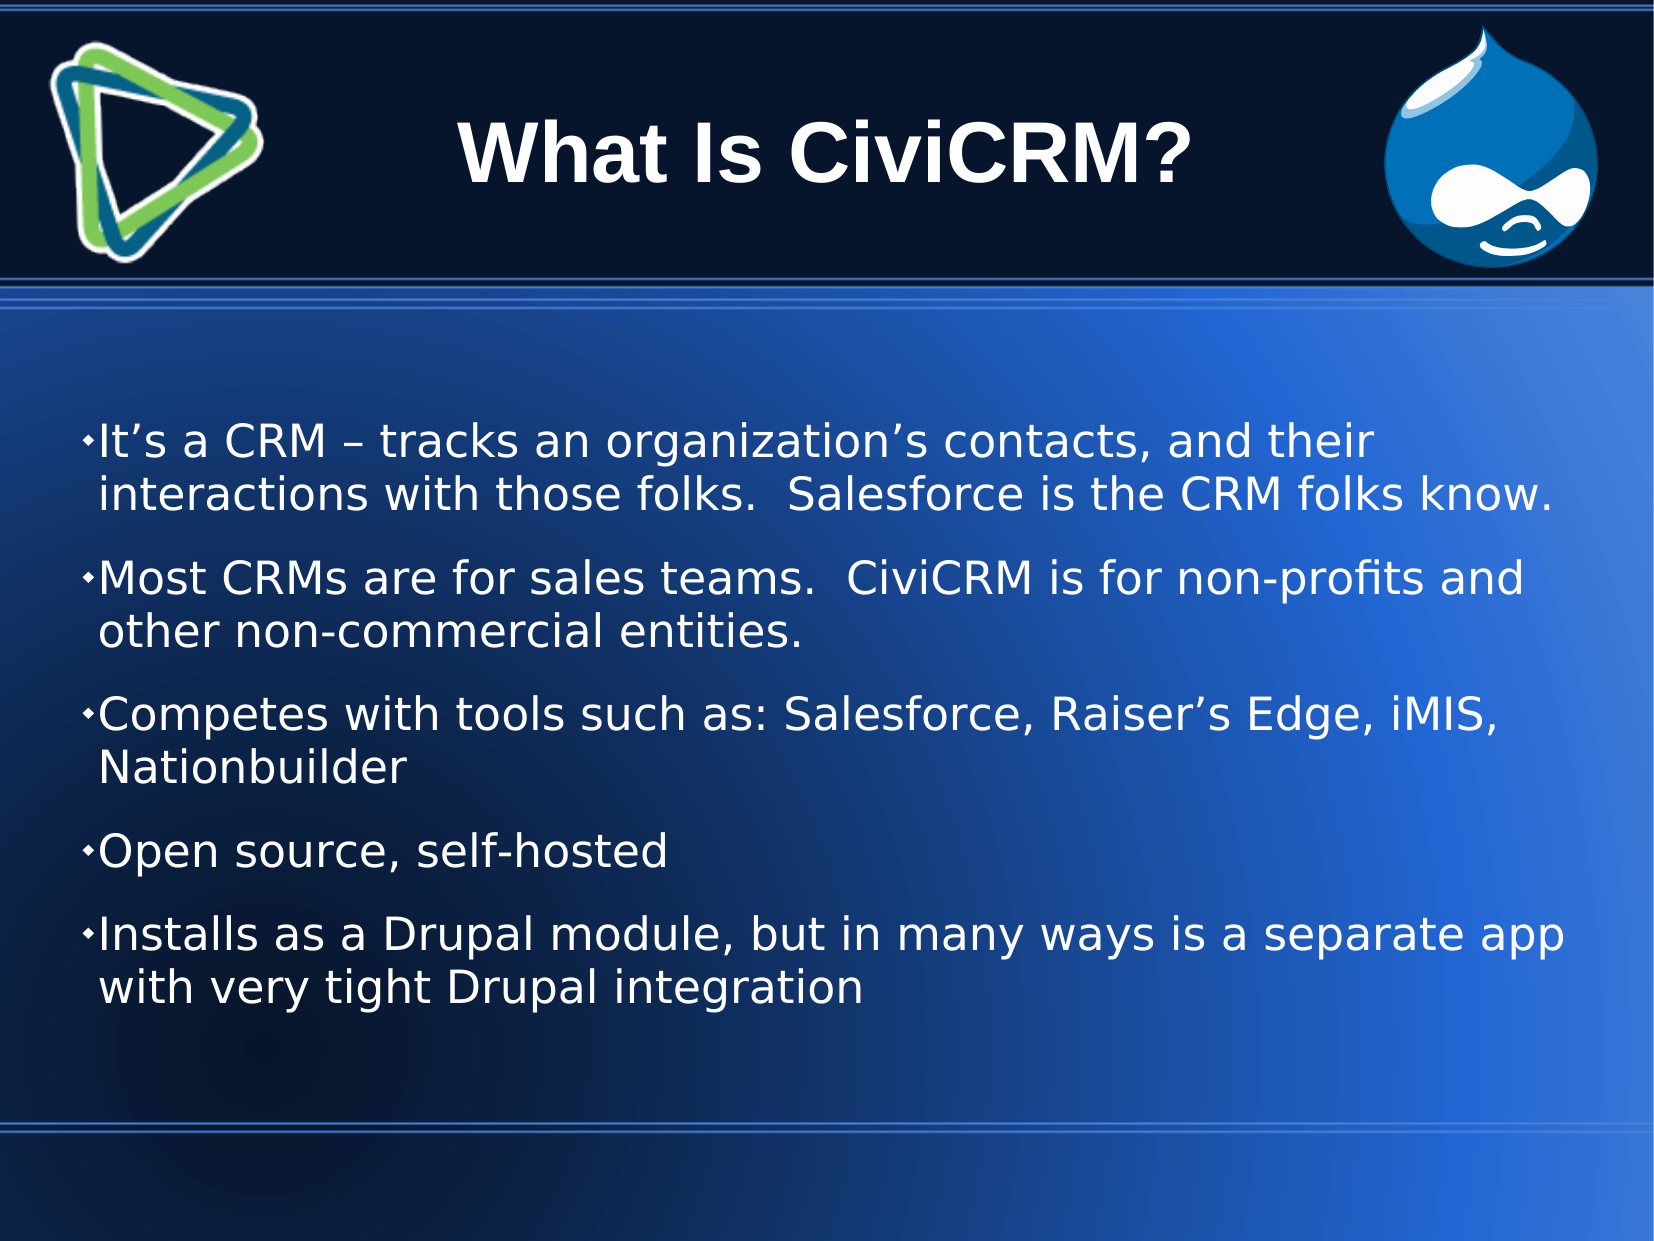

# What Is CiviCRM?
It’s a CRM – tracks an organization’s contacts, and their interactions with those folks. Salesforce is the CRM folks know.
Most CRMs are for sales teams. CiviCRM is for non-profits and other non-commercial entities.
Competes with tools such as: Salesforce, Raiser’s Edge, iMIS, Nationbuilder
Open source, self-hosted
Installs as a Drupal module, but in many ways is a separate app with very tight Drupal integration